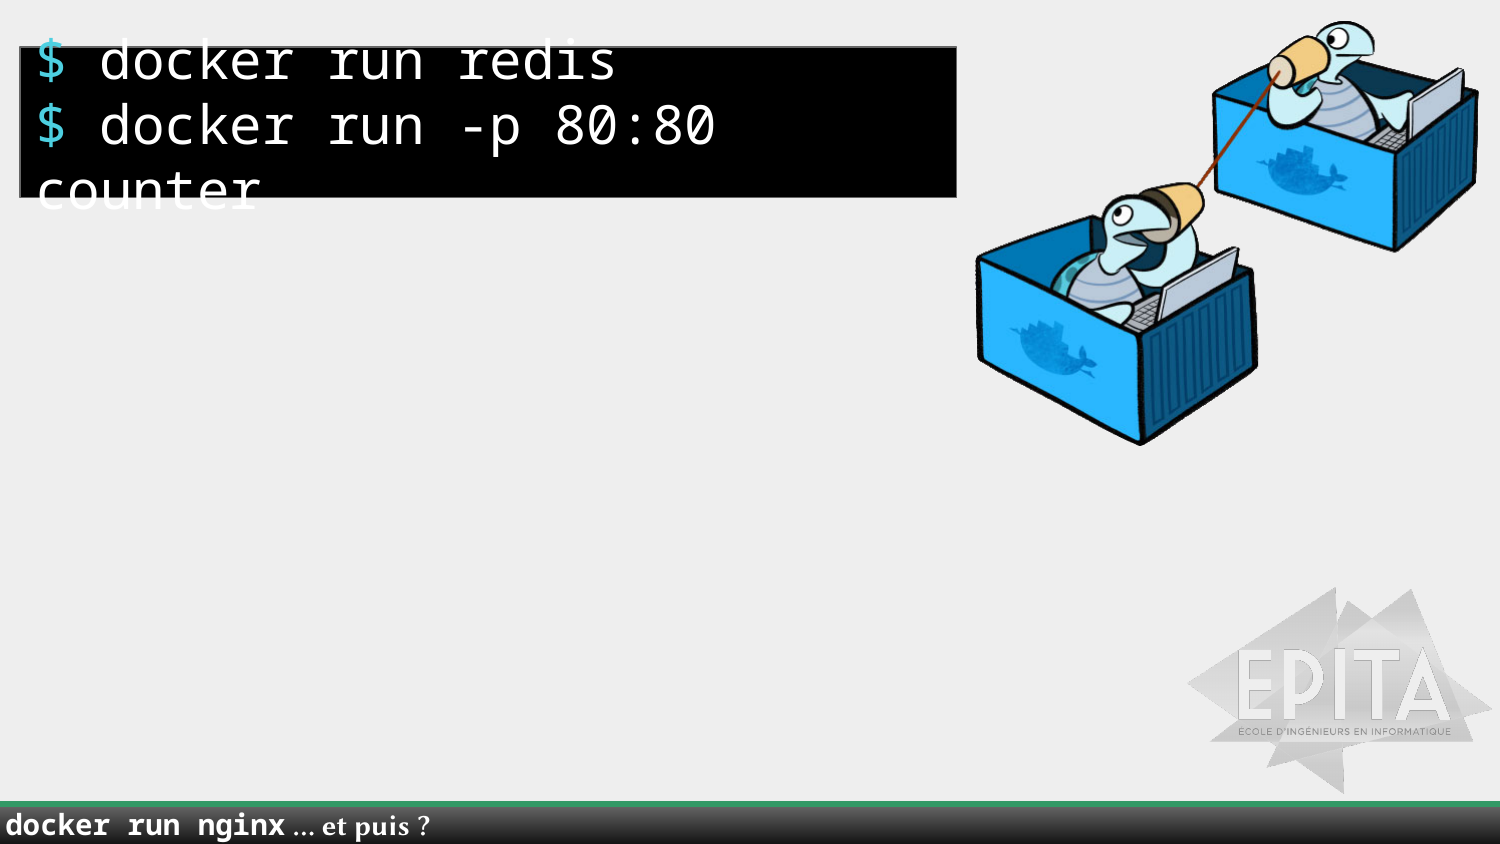

$ docker run redis
$ docker run -p 80:80 counter
# docker run nginx … et puis ?